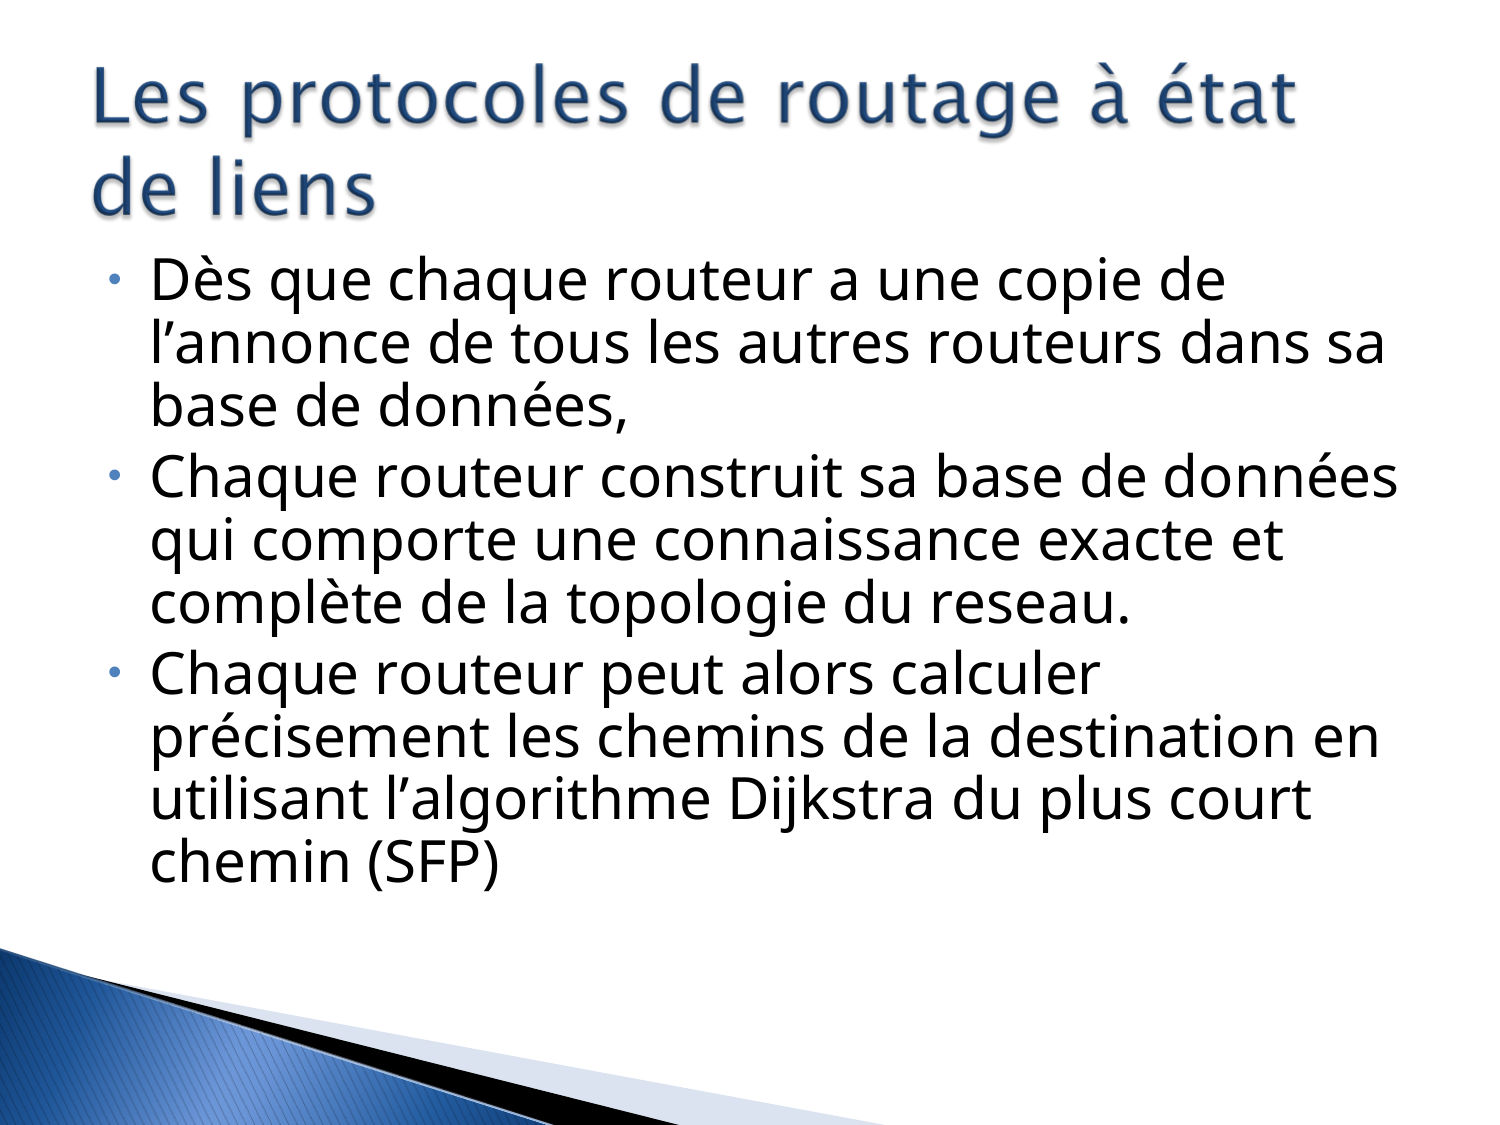

# Dès que chaque routeur a une copie de l’annonce de tous les autres routeurs dans sa base de données,
Chaque routeur construit sa base de données qui comporte une connaissance exacte et complète de la topologie du reseau.
Chaque routeur peut alors calculer précisement les chemins de la destination en utilisant l’algorithme Dijkstra du plus court chemin (SFP)